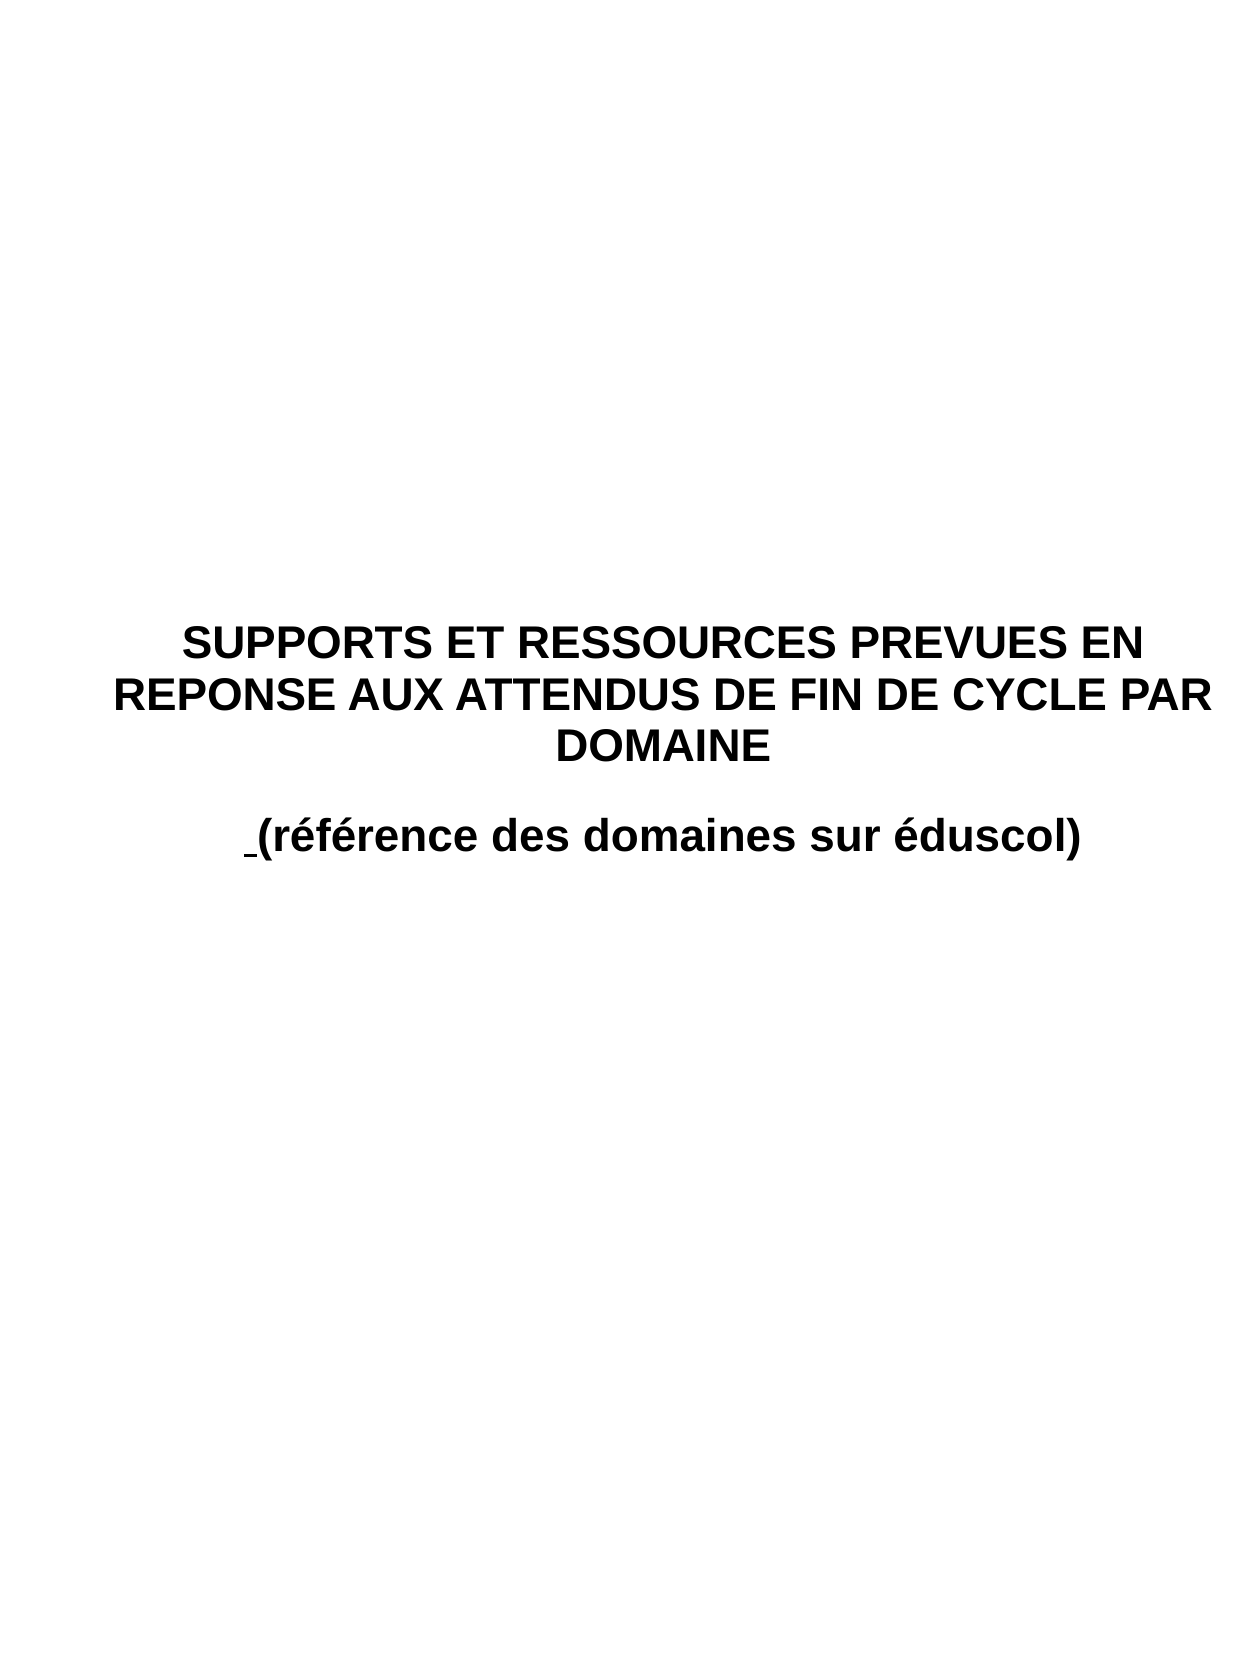

SUPPORTS ET RESSOURCES PREVUES EN REPONSE AUX ATTENDUS DE FIN DE CYCLE PAR DOMAINE
 (référence des domaines sur éduscol)